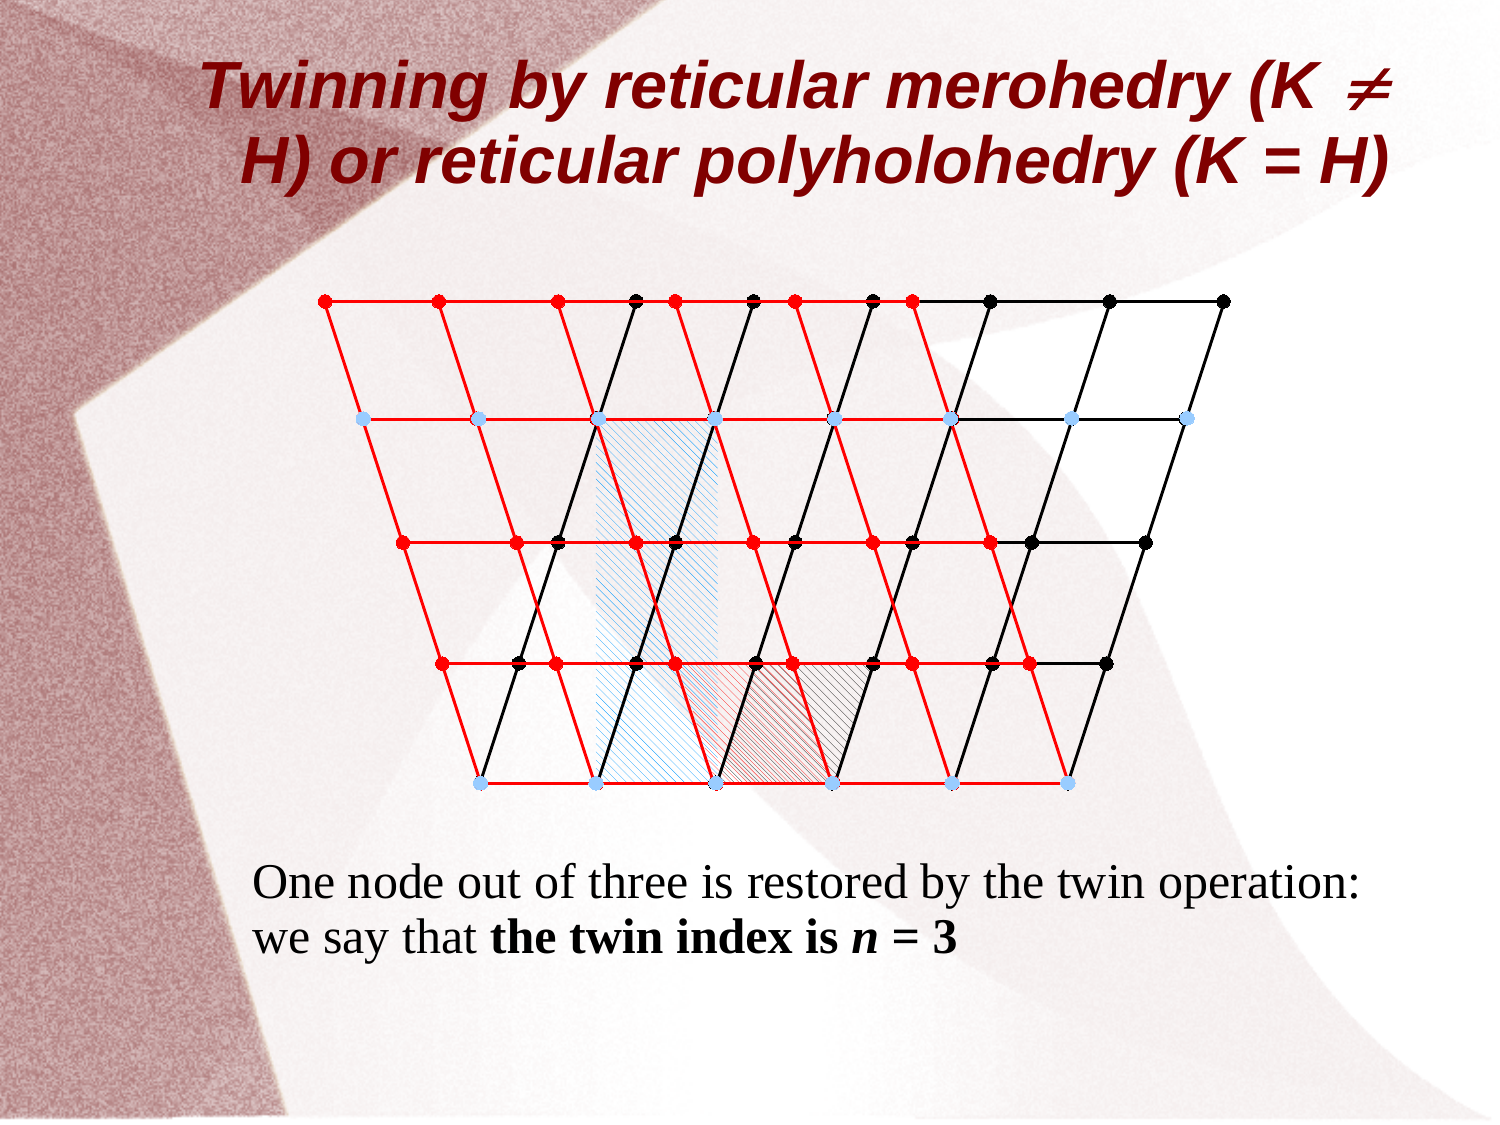

# Twinning by reticular merohedry (K  H) or reticular polyholohedry (K = H)
One node out of three is restored by the twin operation:
we say that the twin index is n = 3